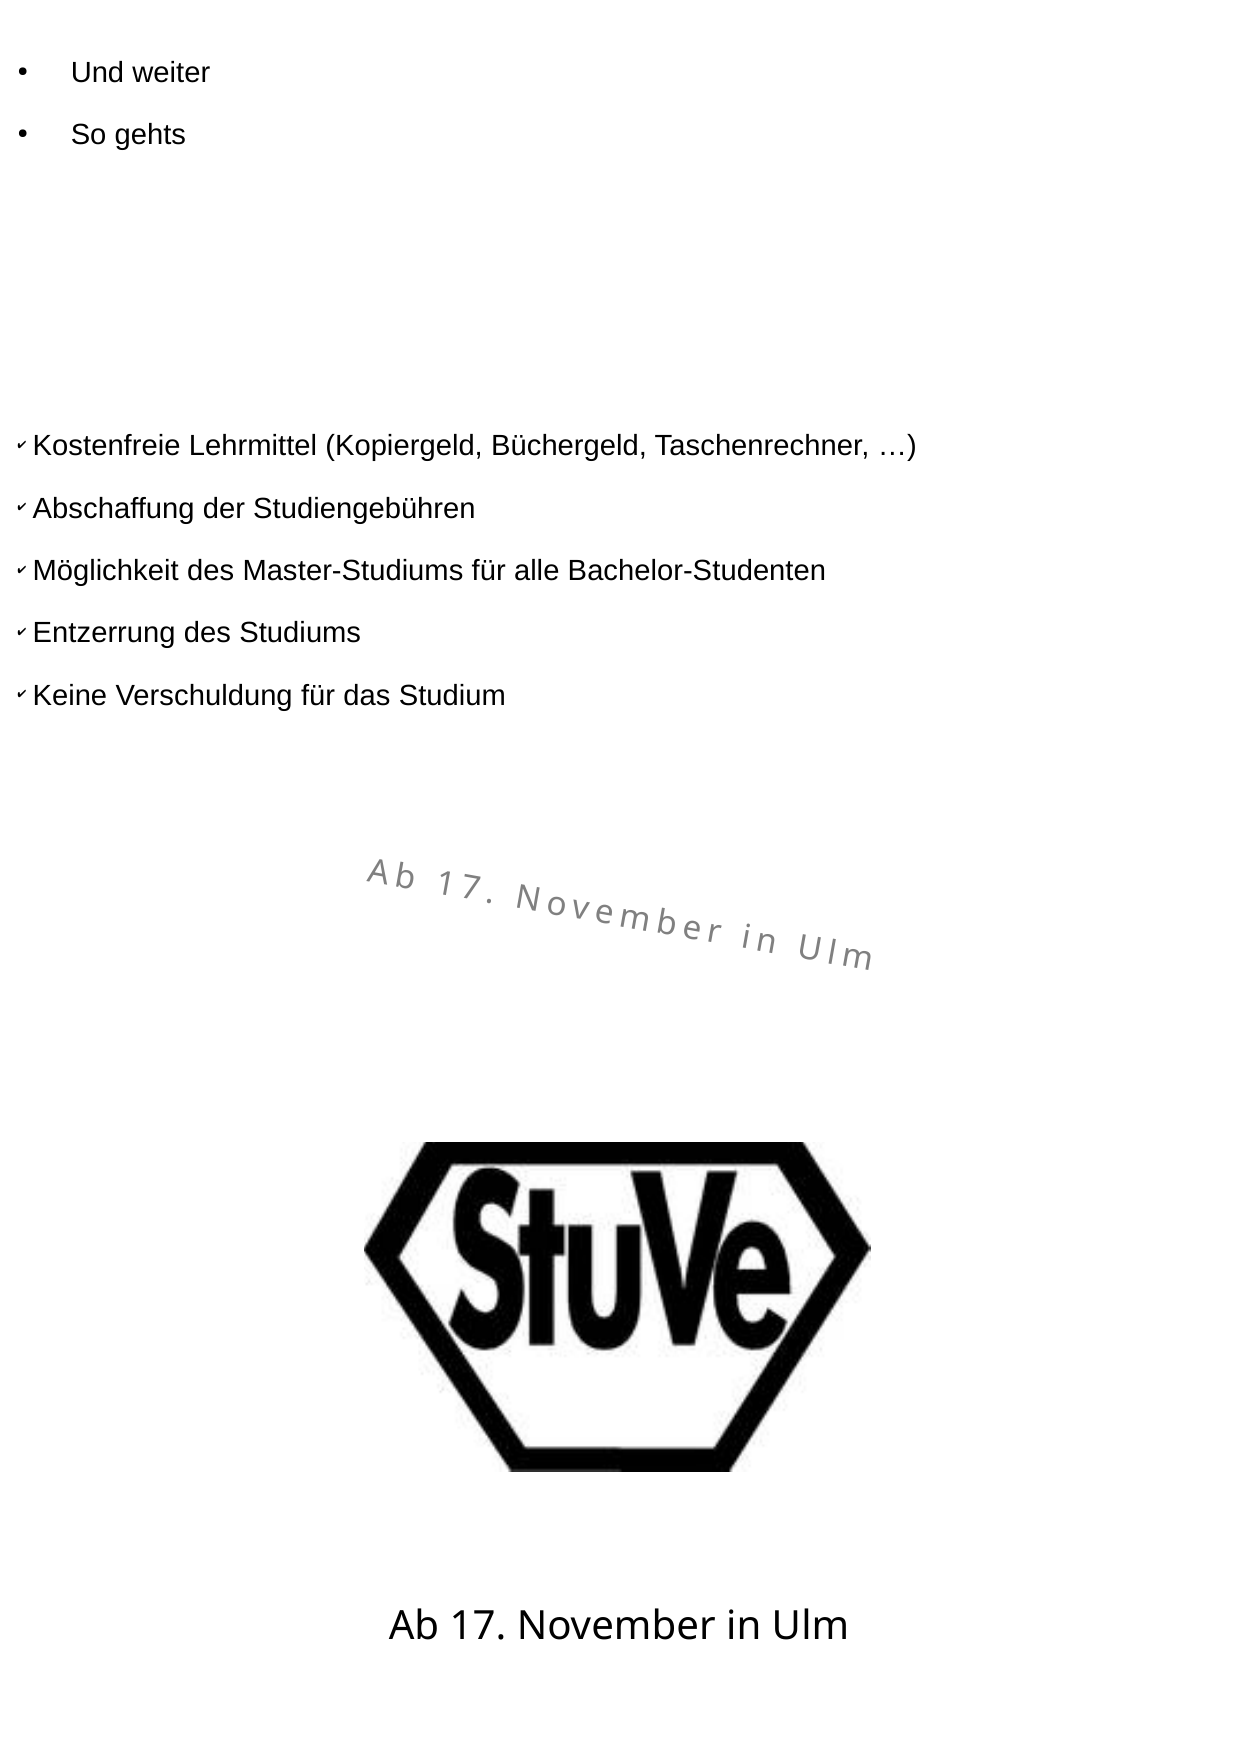

# Und weiter
So gehts
Kostenfreie Lehrmittel (Kopiergeld, Büchergeld, Taschenrechner, …)
Abschaffung der Studiengebühren
Möglichkeit des Master-Studiums für alle Bachelor-Studenten
Entzerrung des Studiums
Keine Verschuldung für das Studium
Ab 17. November in Ulm
Ab 17. November in Ulm